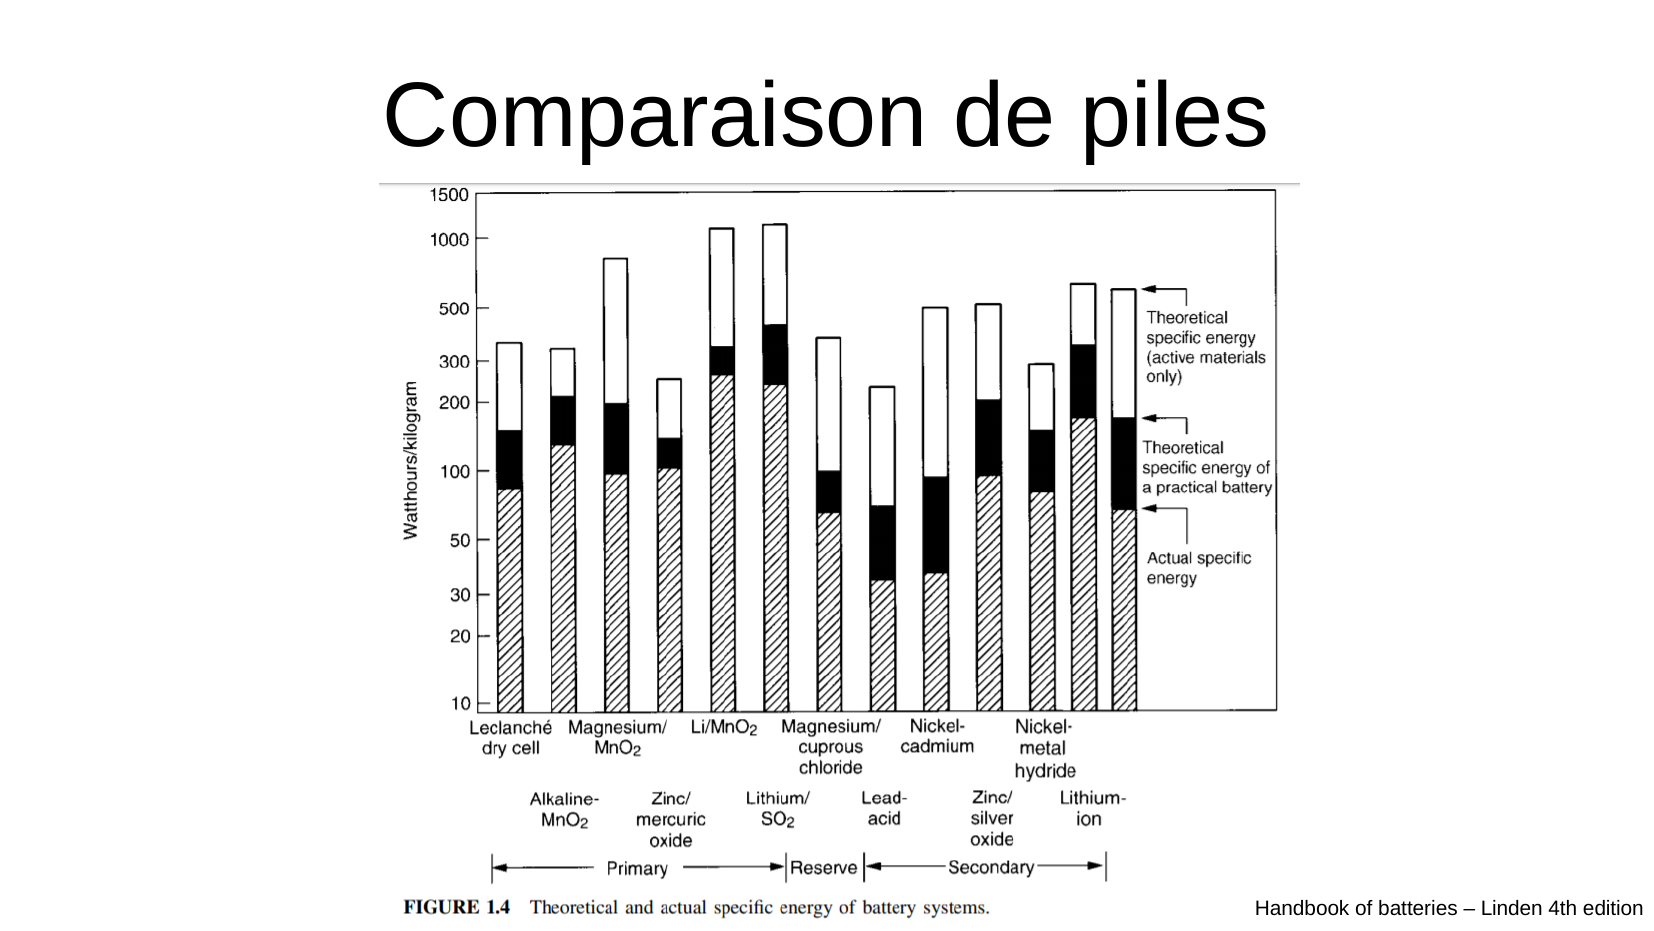

# Comparaison de piles
Handbook of batteries – Linden 4th edition